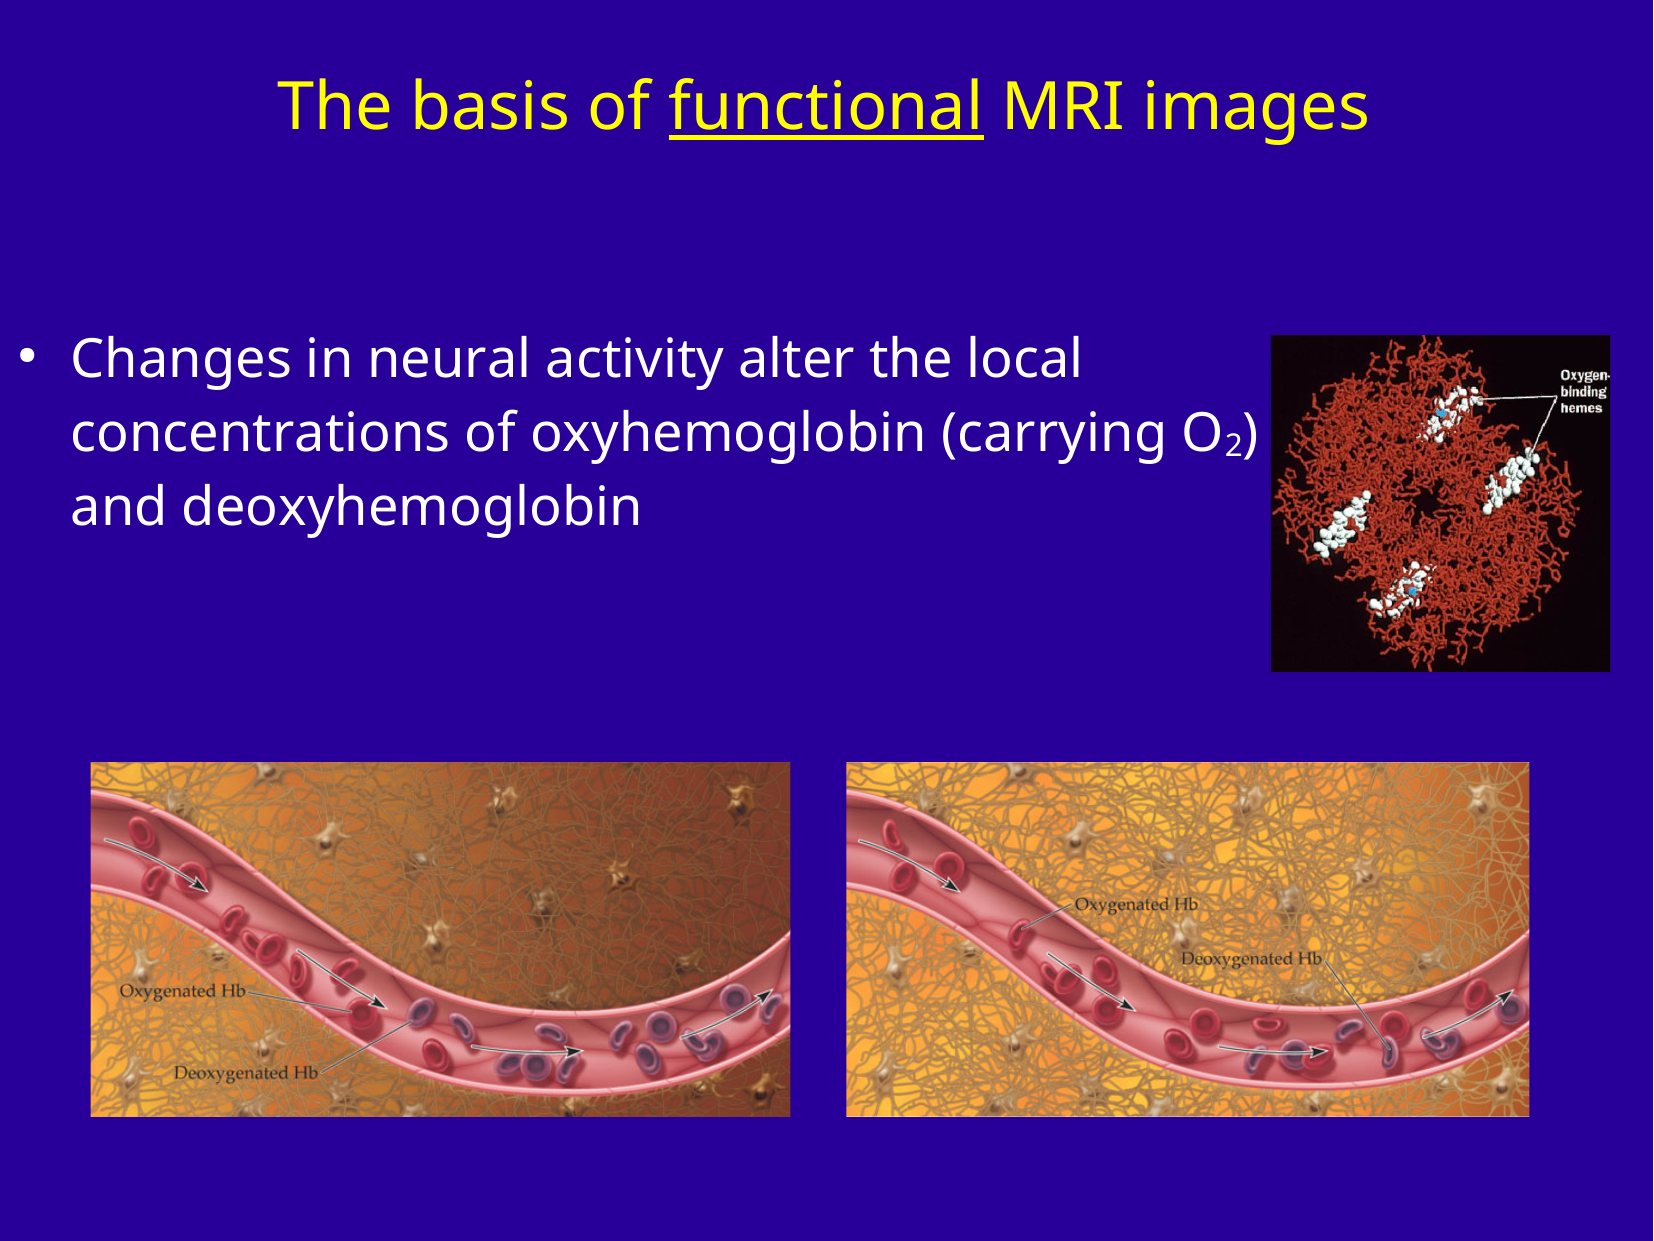

The basis of functional MRI images
# Changes in neural activity alter the local concentrations of oxyhemoglobin (carrying O2) and deoxyhemoglobin